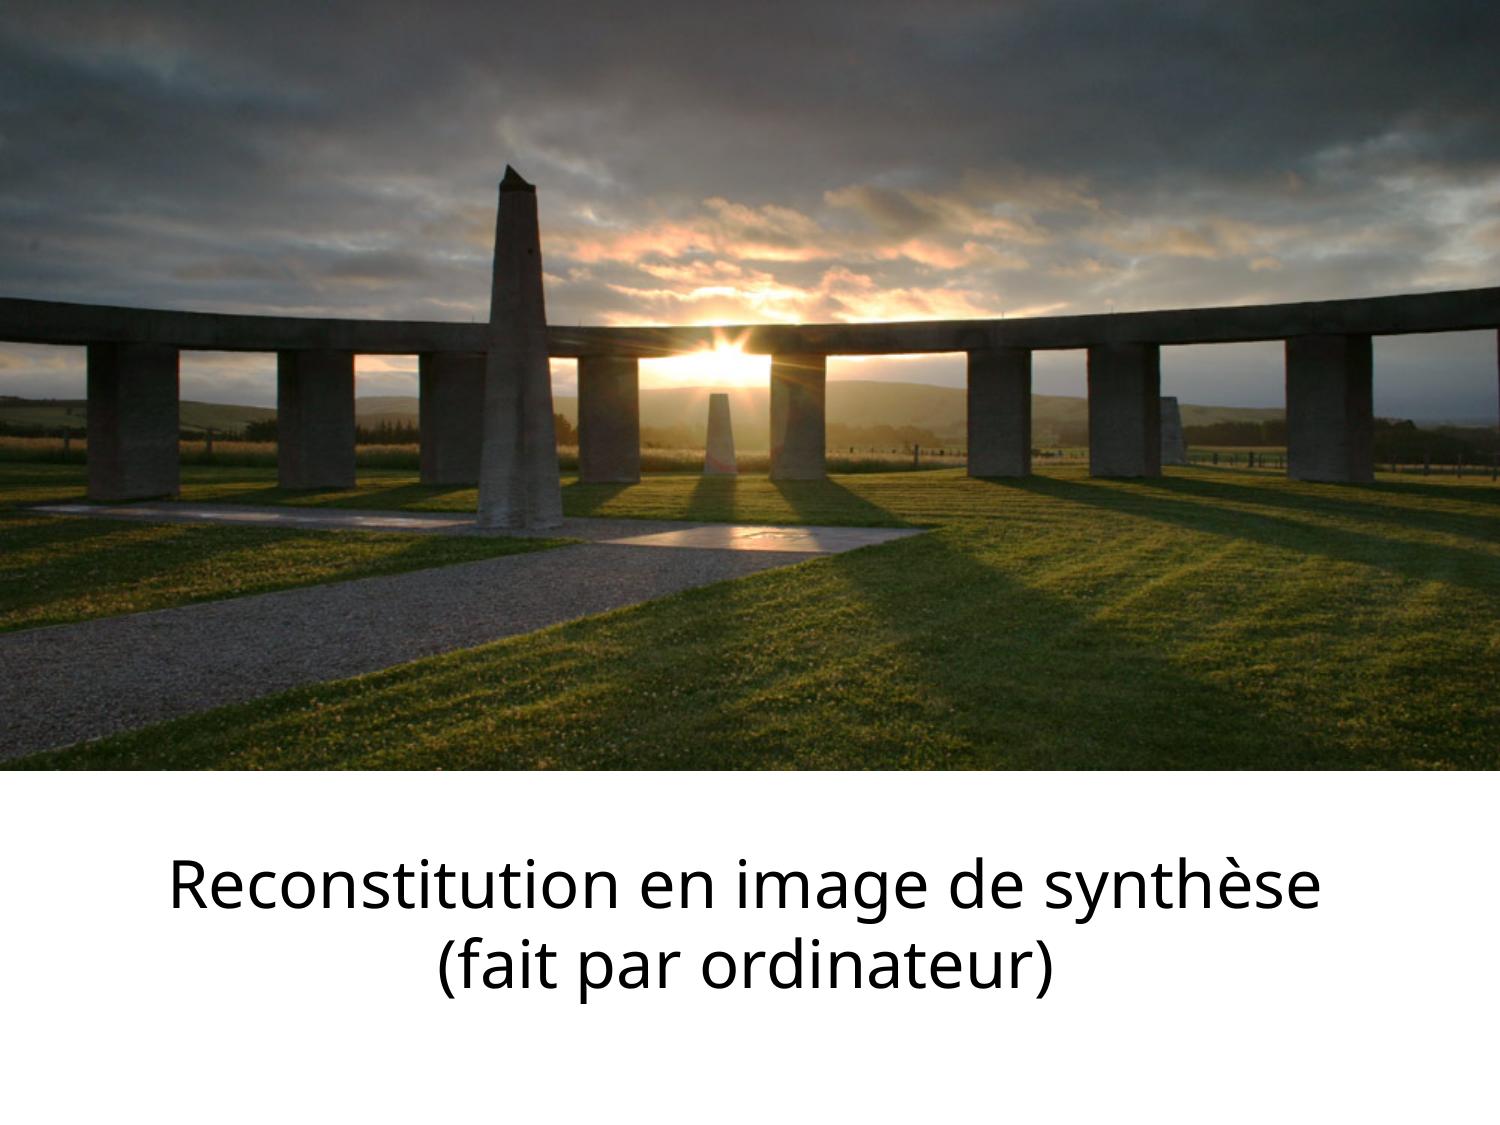

Reconstitution en image de synthèse
(fait par ordinateur)